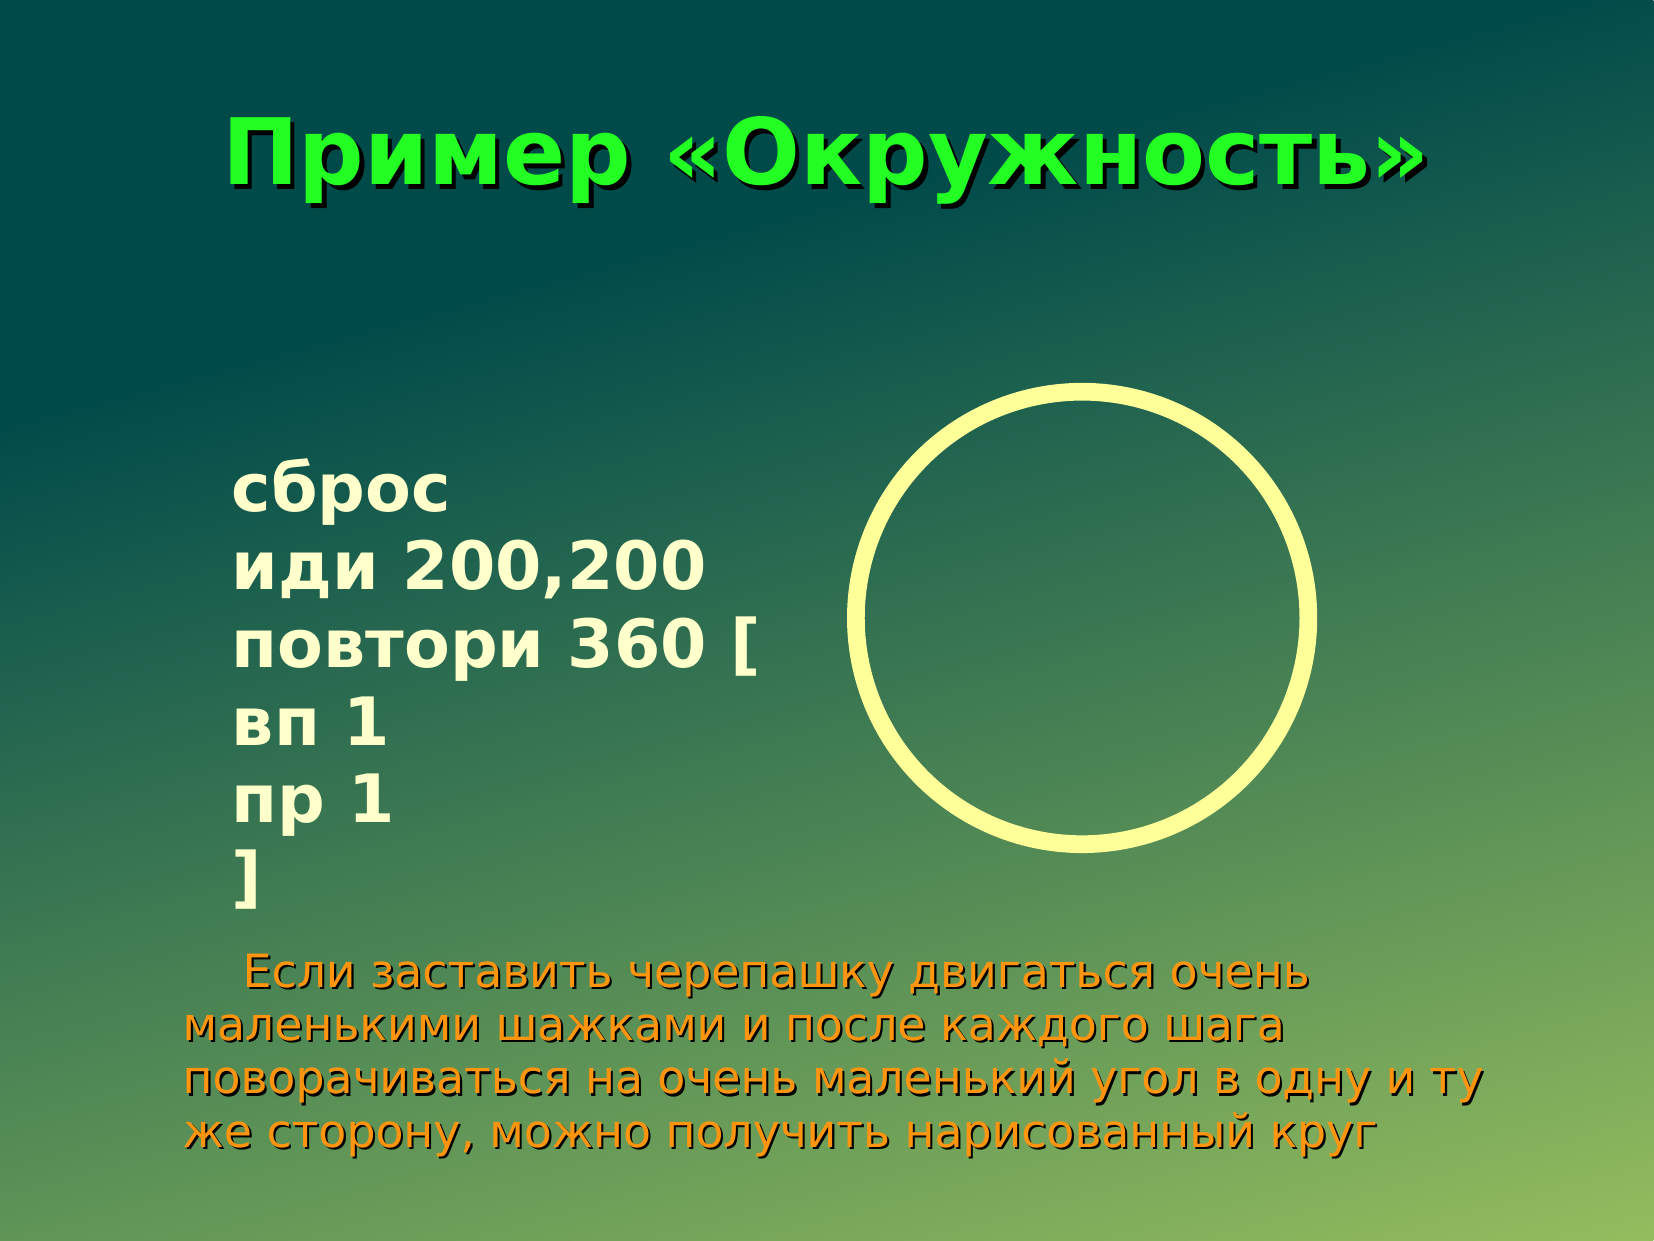

# Пример «Окружность»
сброс
иди 200,200
повтори 360 [
вп 1
пр 1
]
 Если заставить черепашку двигаться очень маленькими шажками и после каждого шага поворачиваться на очень маленький угол в одну и ту же сторону, можно получить нарисованный круг